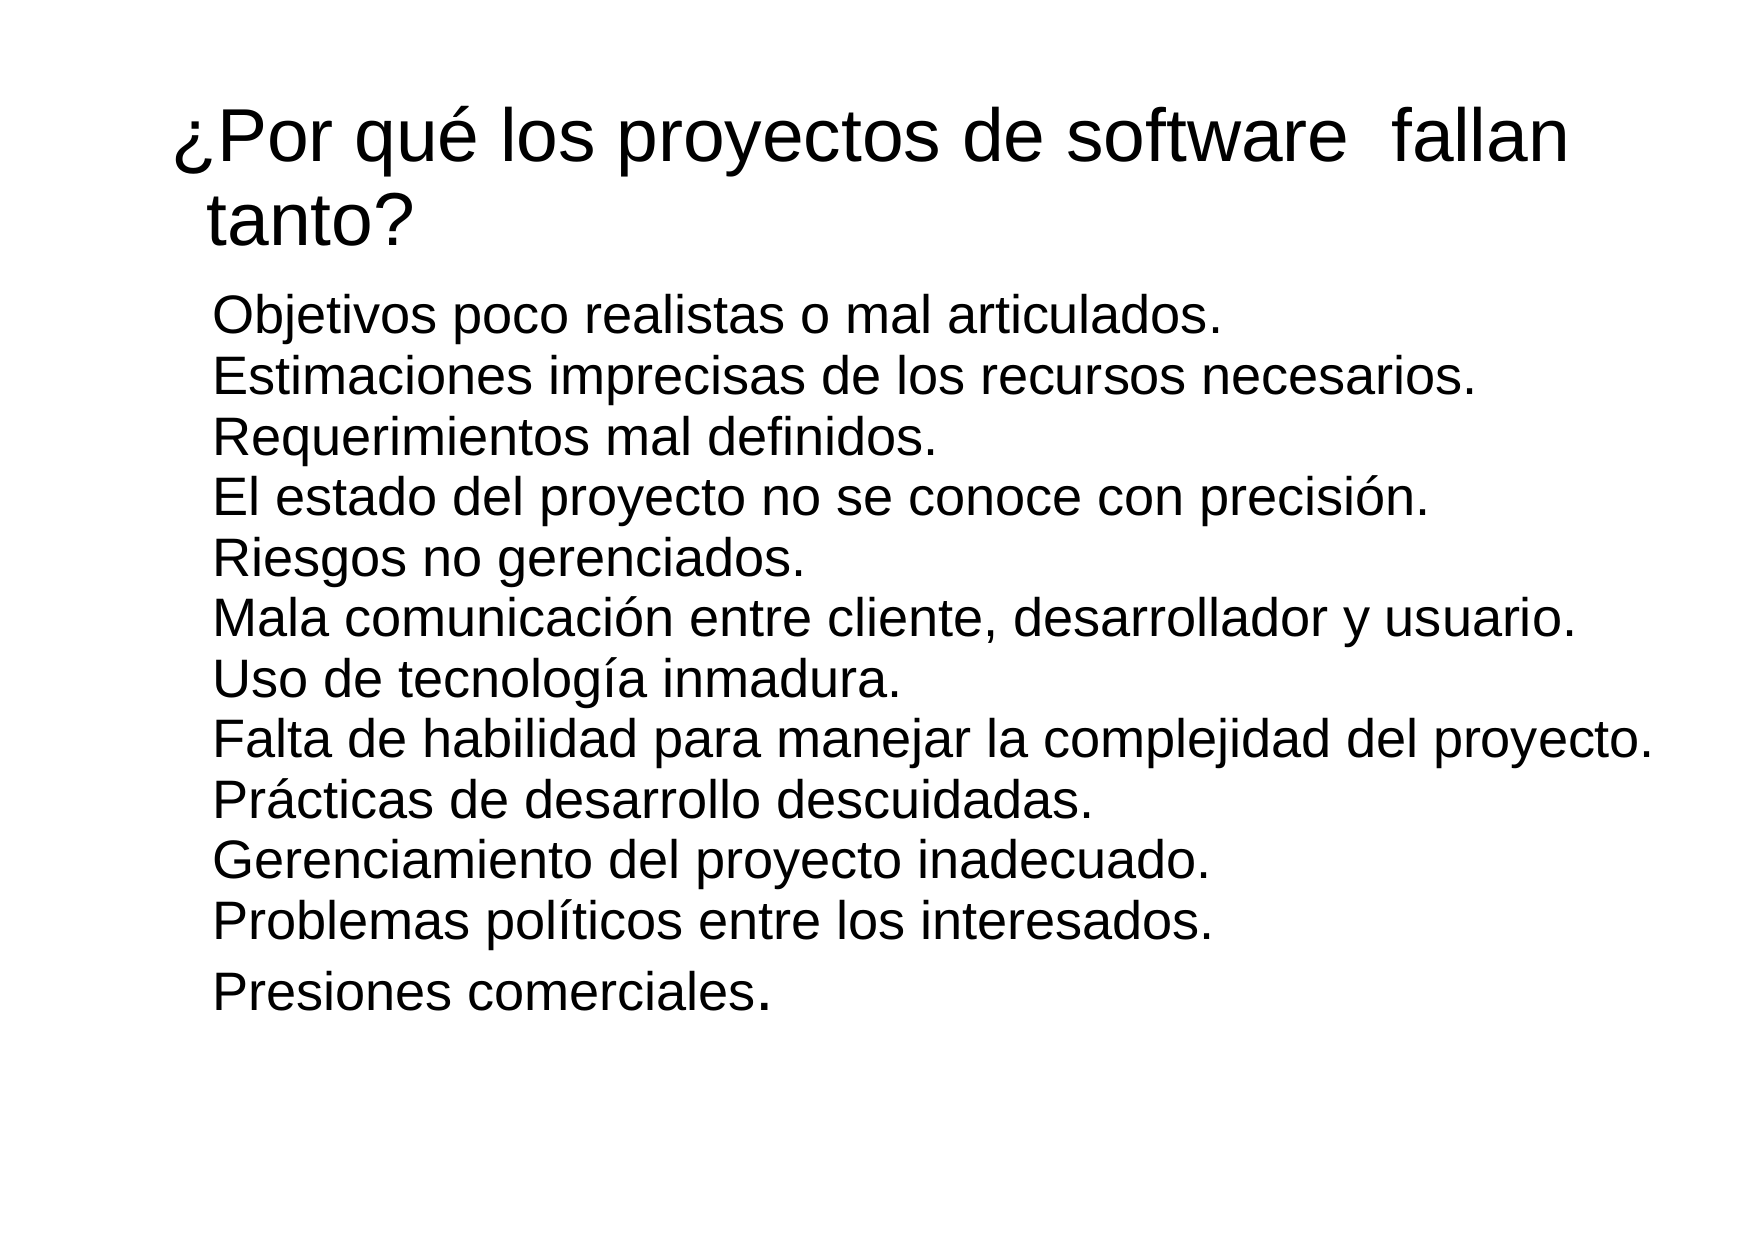

¿Por qué los proyectos de software fallan tanto?
# Objetivos poco realistas o mal articulados.
Estimaciones imprecisas de los recursos necesarios.
Requerimientos mal definidos.
El estado del proyecto no se conoce con precisión.
Riesgos no gerenciados.
Mala comunicación entre cliente, desarrollador y usuario.
Uso de tecnología inmadura.
Falta de habilidad para manejar la complejidad del proyecto.
Prácticas de desarrollo descuidadas.
Gerenciamiento del proyecto inadecuado.
Problemas políticos entre los interesados.
Presiones comerciales.